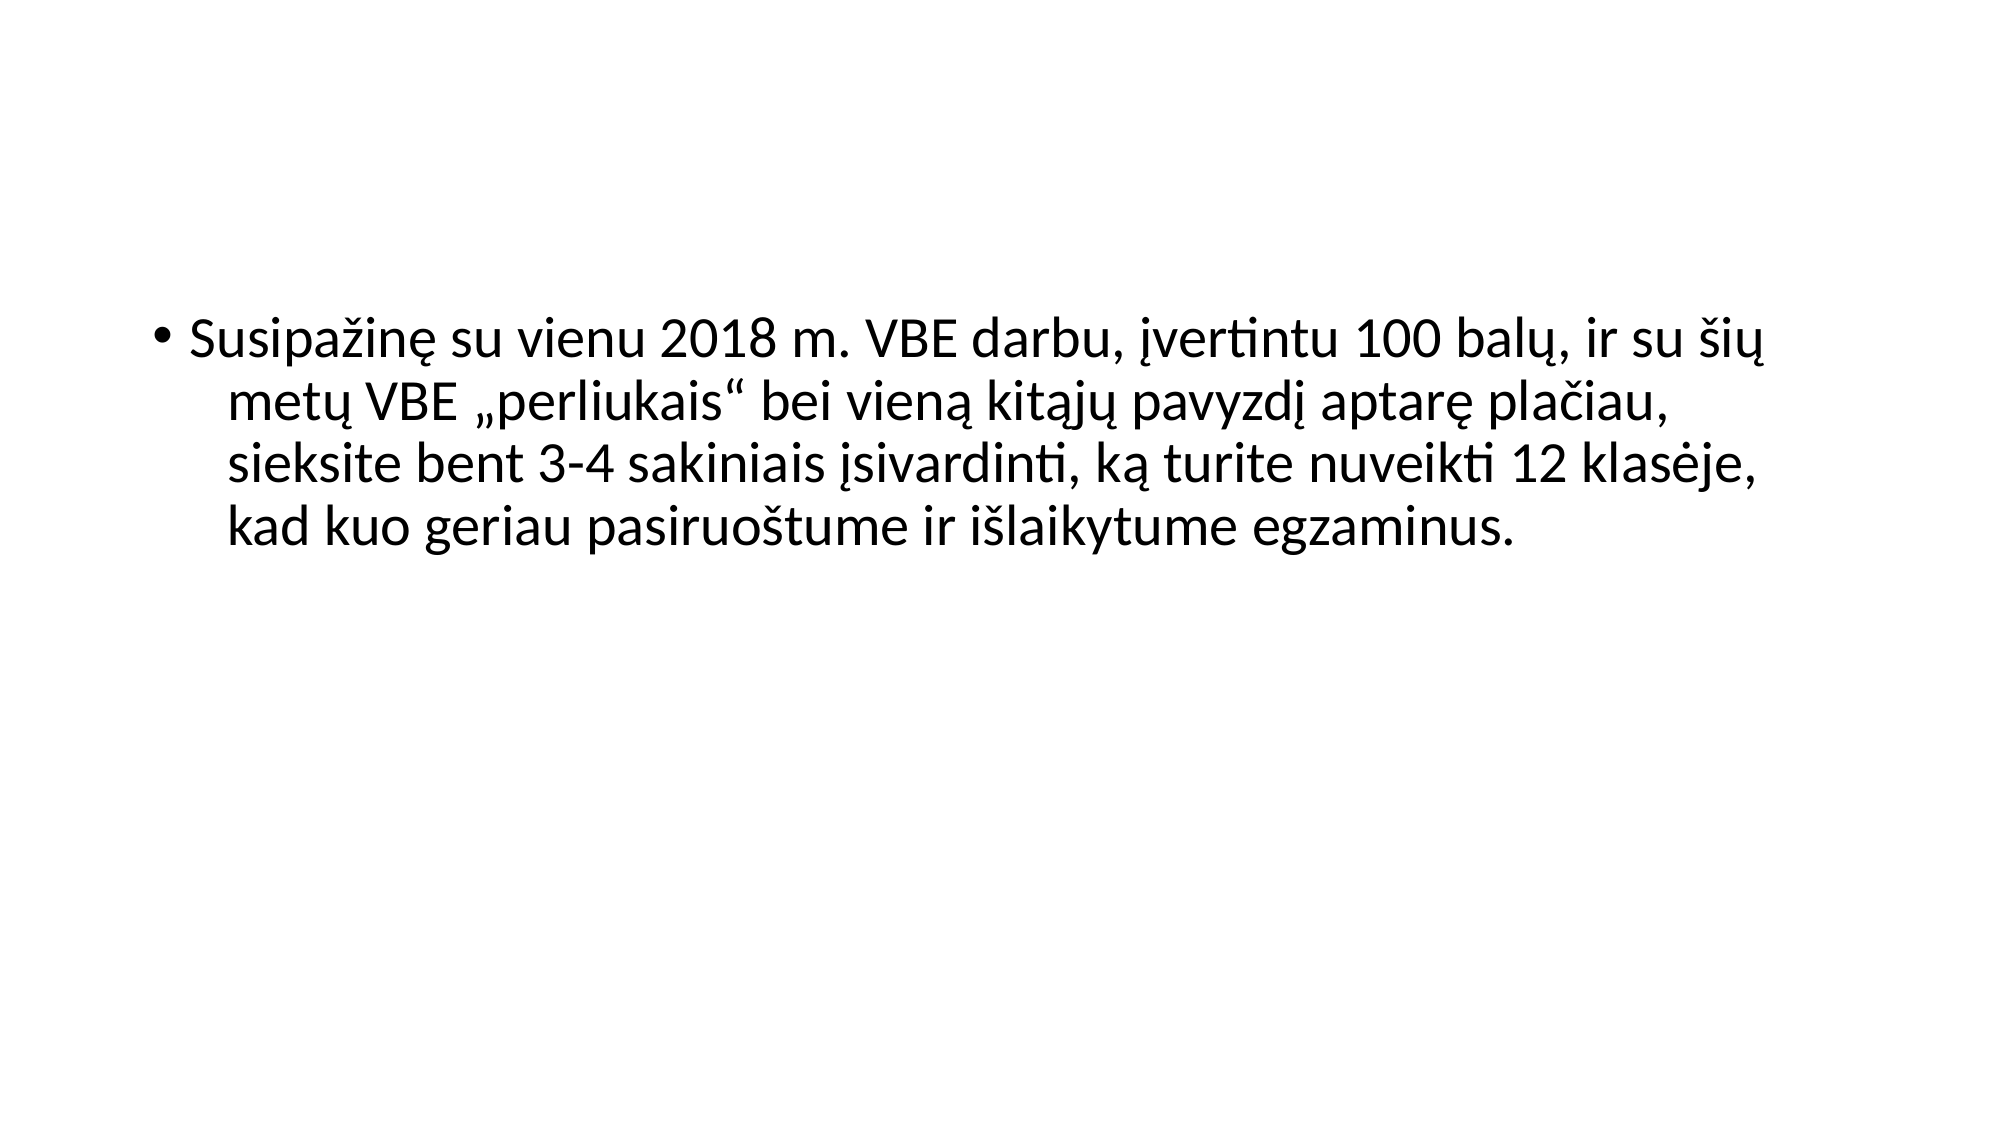

#
Susipažinę su vienu 2018 m. VBE darbu, įvertintu 100 balų, ir su šių metų VBE „perliukais“ bei vieną kitąjų pavyzdį aptarę plačiau, sieksite bent 3-4 sakiniais įsivardinti, ką turite nuveikti 12 klasėje, kad kuo geriau pasiruoštume ir išlaikytume egzaminus.